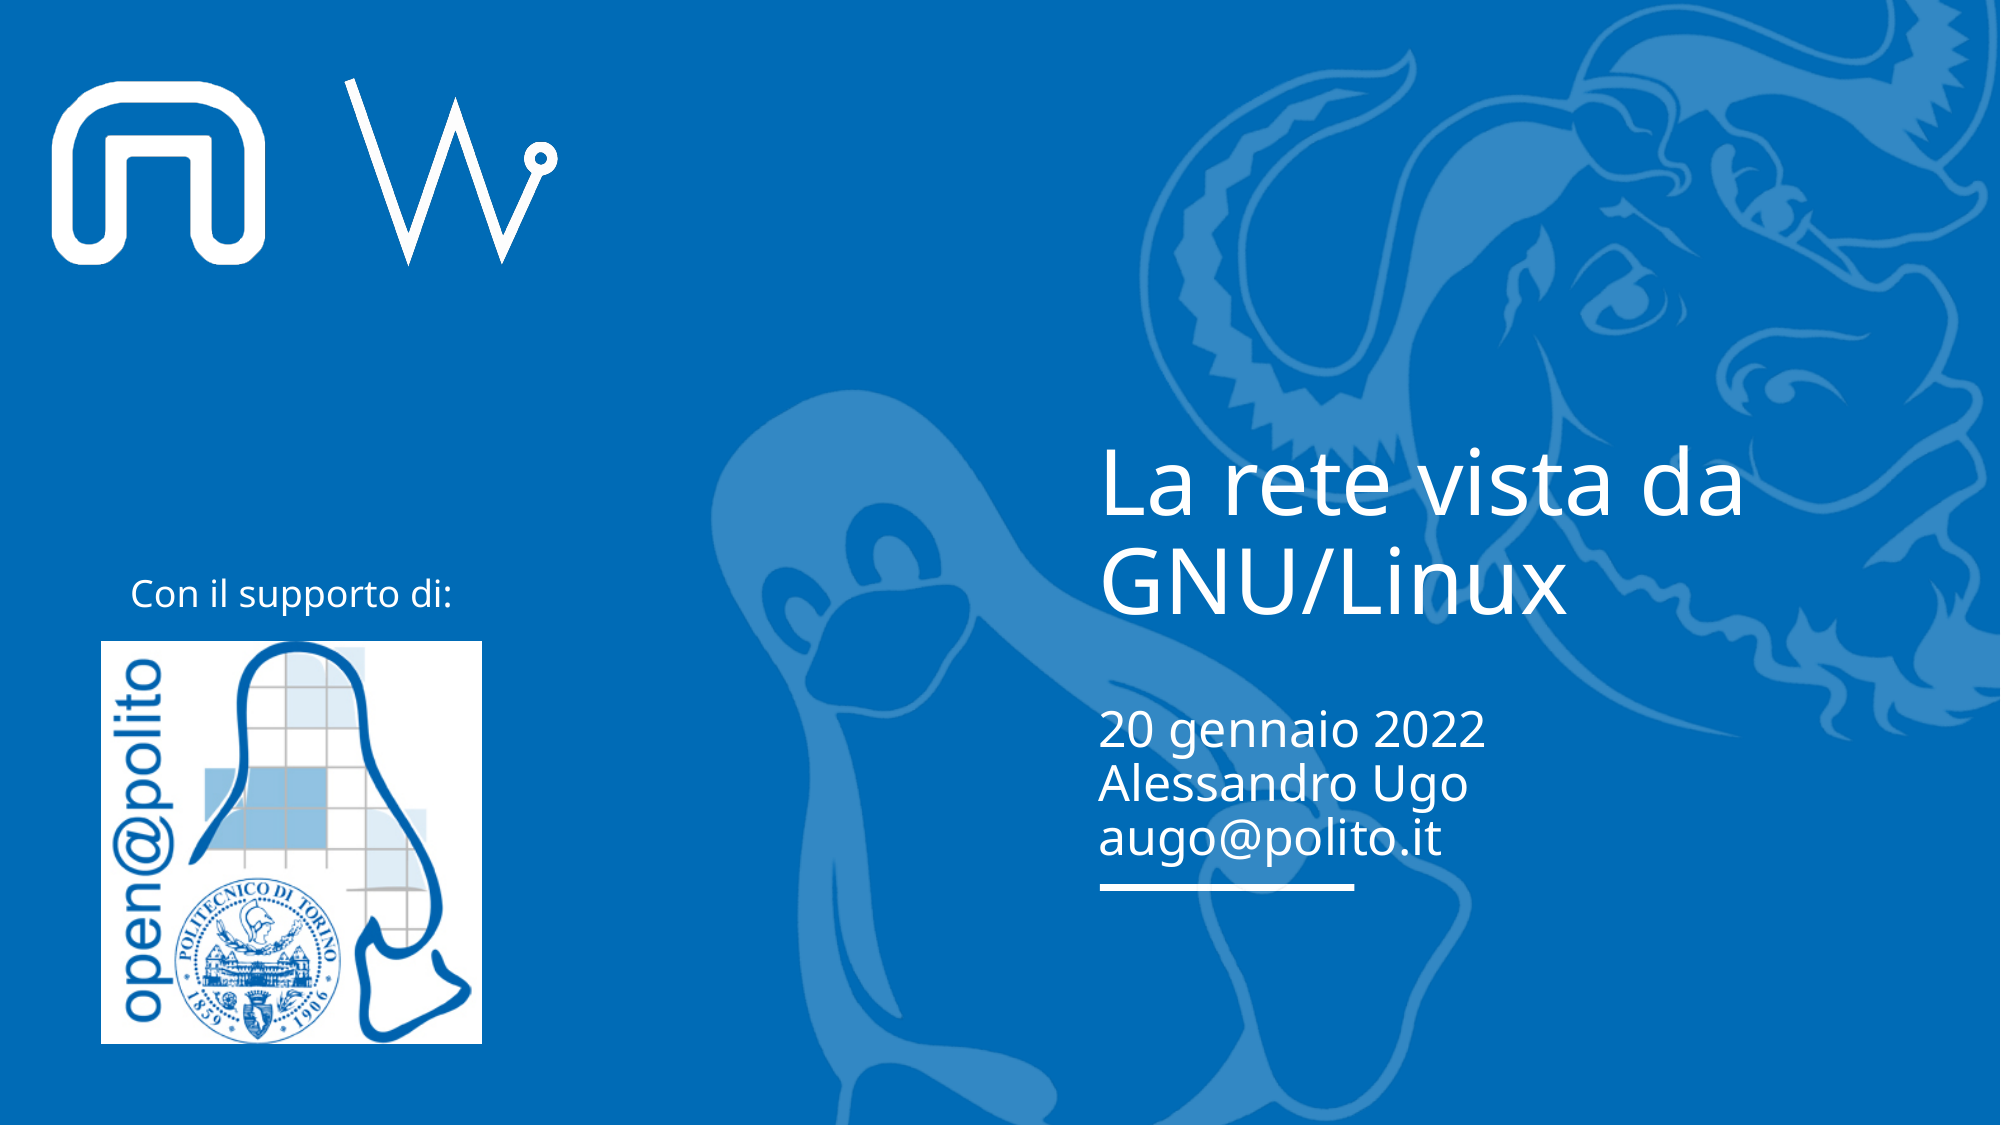

La rete vista da GNU/Linux
# 20 gennaio 2022 Alessandro Ugo augo@polito.it